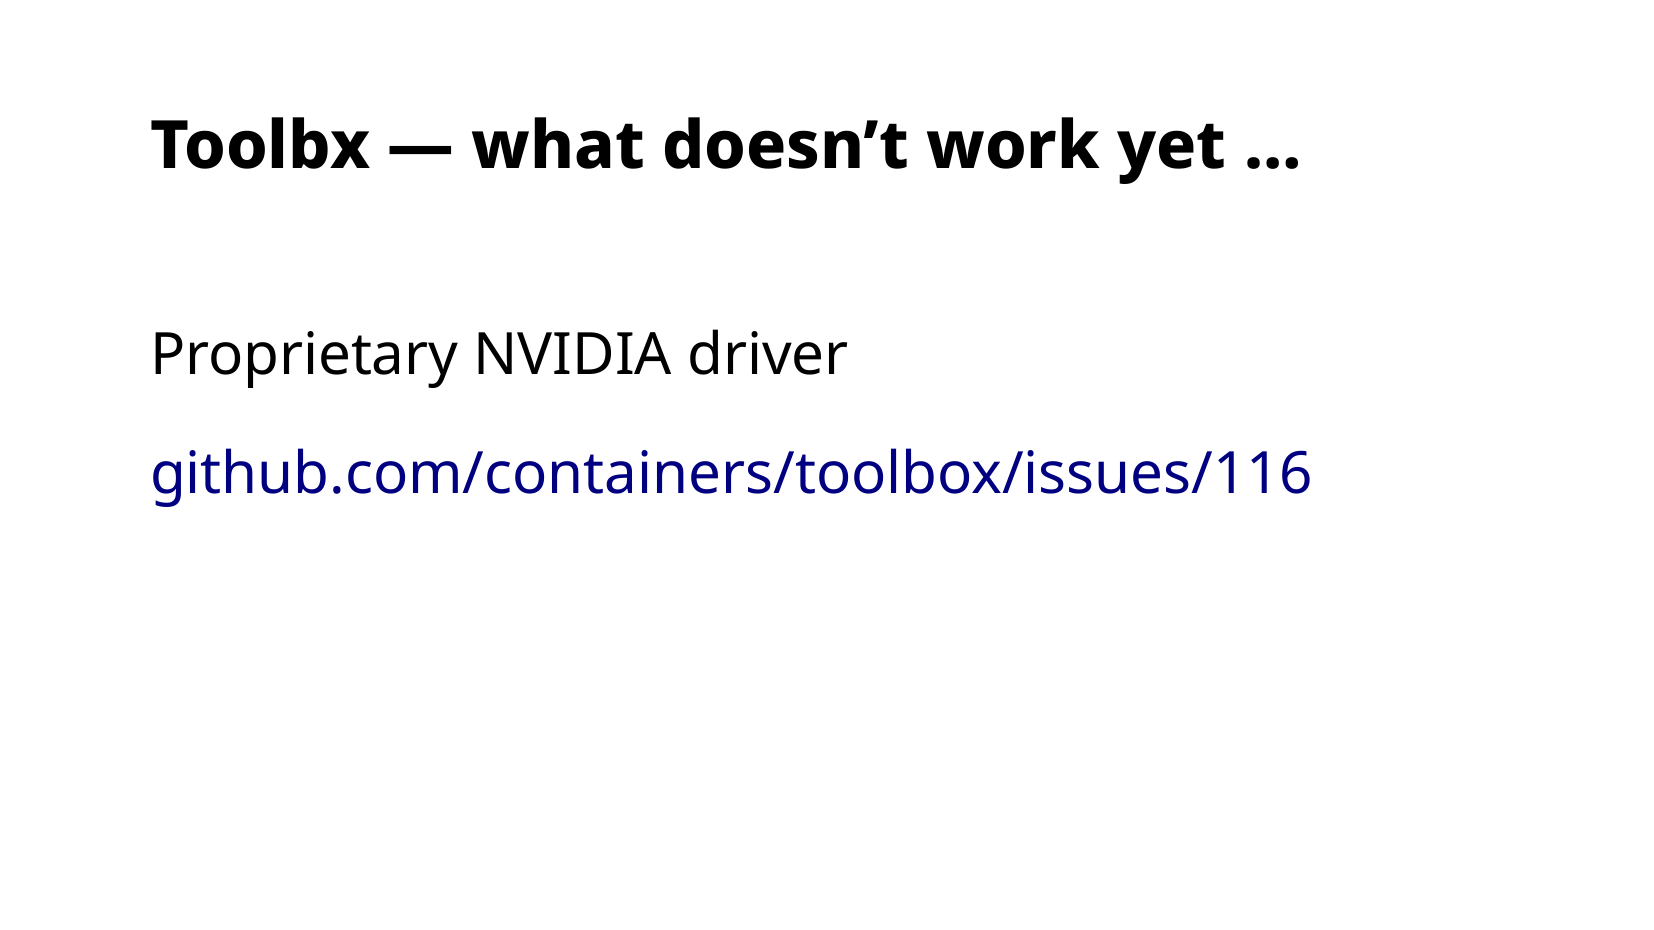

# Toolbx — what doesn’t work yet …
Proprietary NVIDIA driver
github.com/containers/toolbox/issues/116